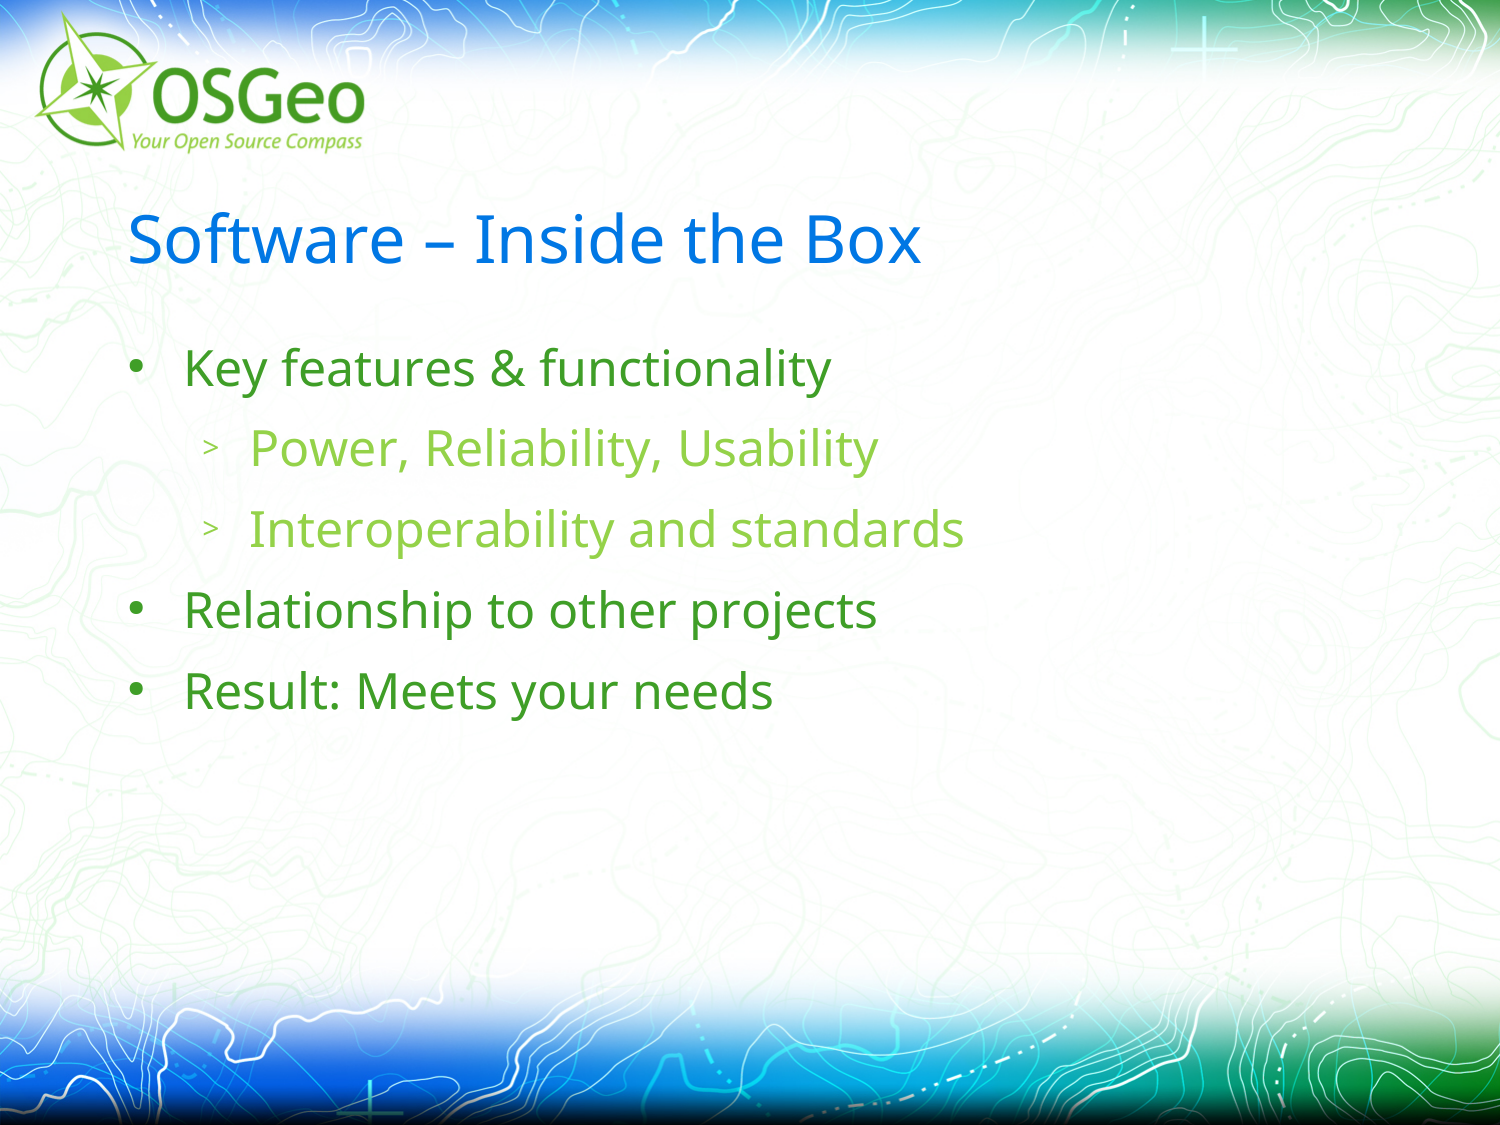

# Software – Inside the Box
Key features & functionality
Power, Reliability, Usability
Interoperability and standards
Relationship to other projects
Result: Meets your needs